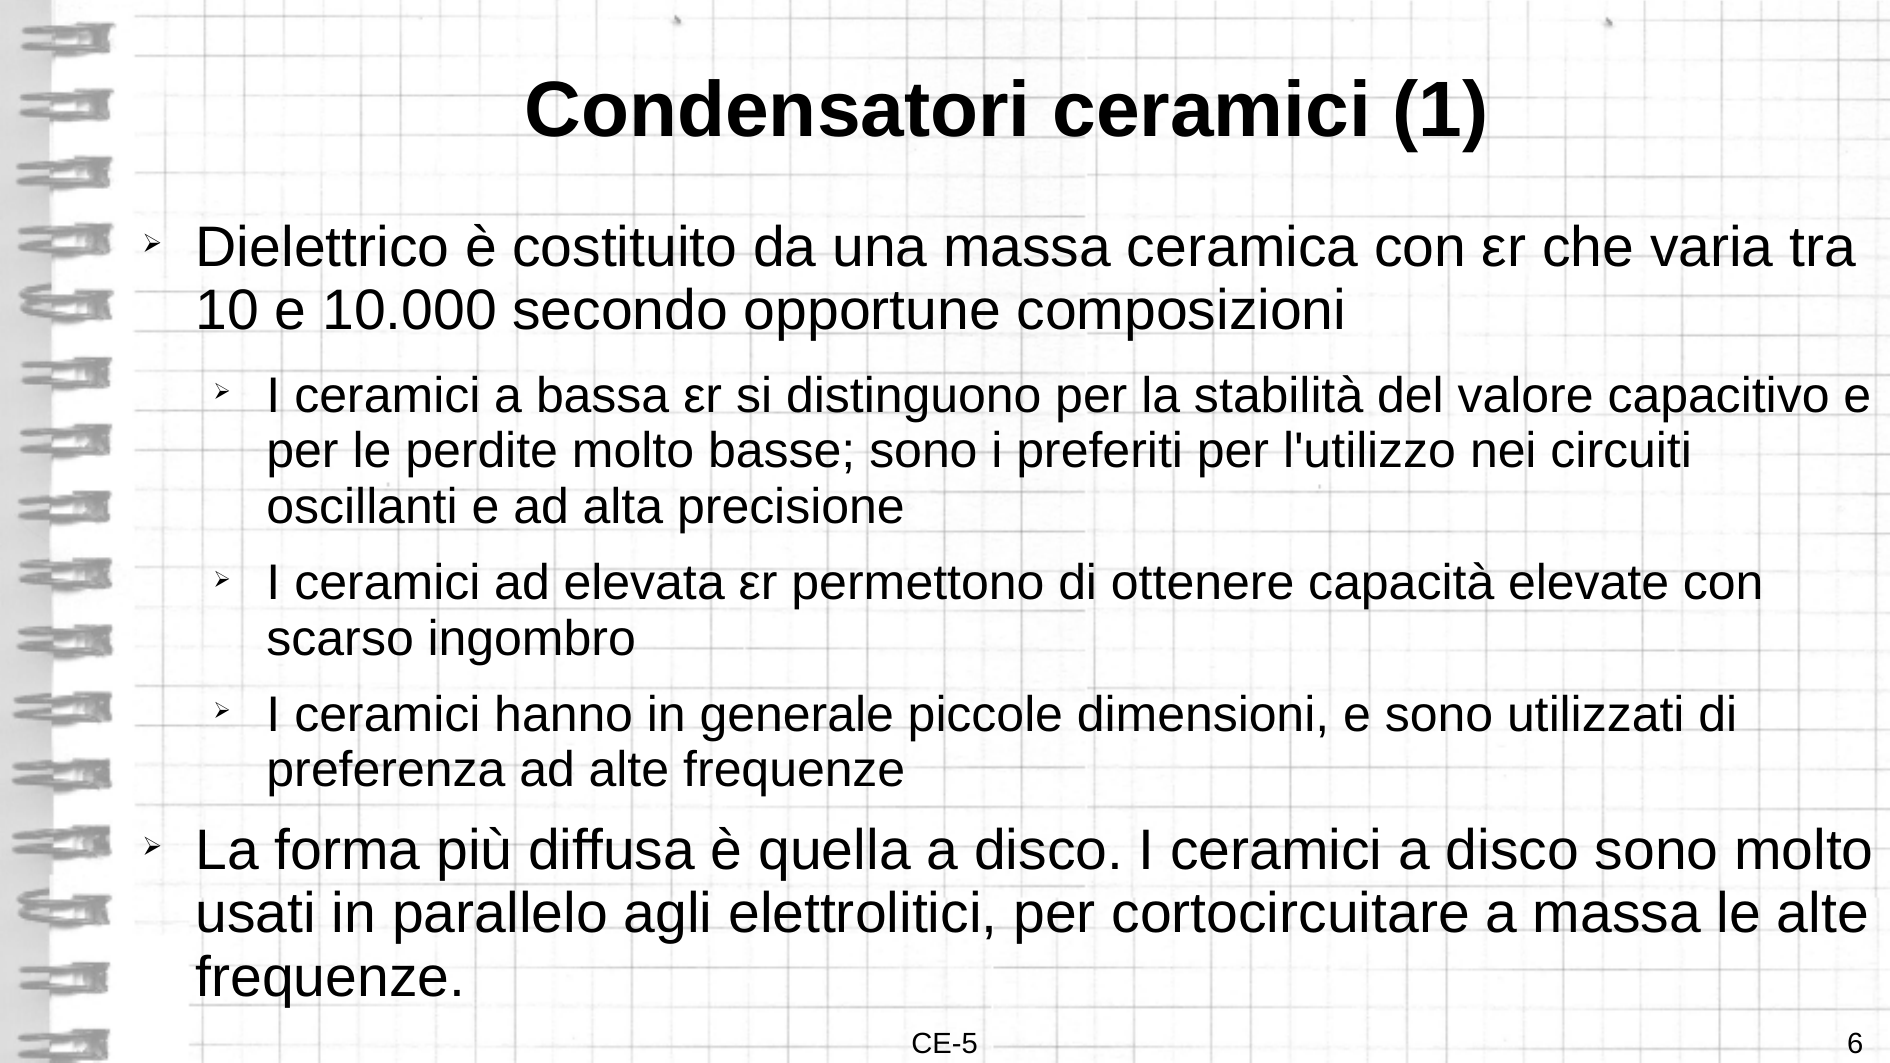

# Condensatori ceramici (1)
Dielettrico è costituito da una massa ceramica con εr che varia tra 10 e 10.000 secondo opportune composizioni
I ceramici a bassa εr si distinguono per la stabilità del valore capacitivo e per le perdite molto basse; sono i preferiti per l'utilizzo nei circuiti oscillanti e ad alta precisione
I ceramici ad elevata εr permettono di ottenere capacità elevate con scarso ingombro
I ceramici hanno in generale piccole dimensioni, e sono utilizzati di preferenza ad alte frequenze
La forma più diffusa è quella a disco. I ceramici a disco sono molto usati in parallelo agli elettrolitici, per cortocircuitare a massa le alte frequenze.
CE-5
6